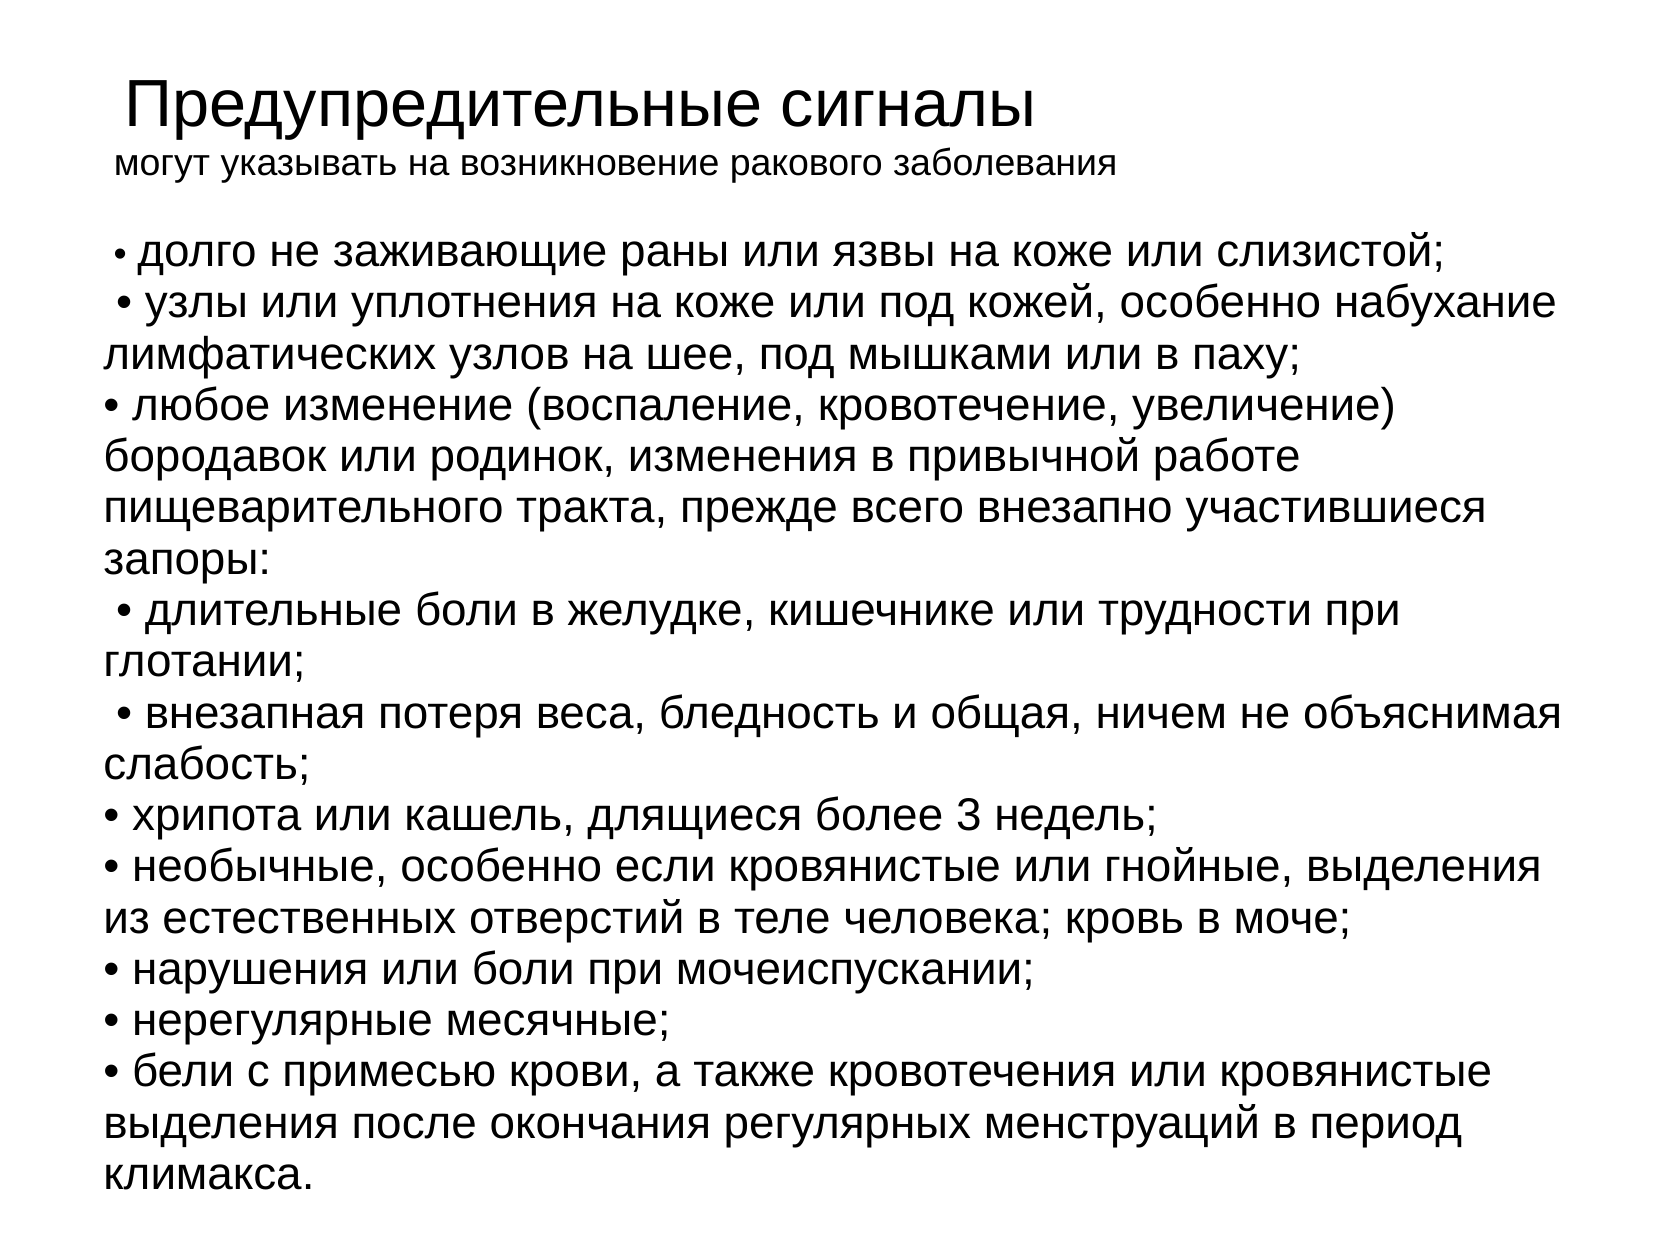

Предупредительные сигналы
 могут указывать на возникновение ракового заболевания
 • долго не заживающие раны или язвы на коже или слизистой;
 • узлы или уплотнения на коже или под кожей, особенно набухание лимфатических узлов на шее, под мышками или в паху;
• любое изменение (воспаление, кровотечение, увеличение) бородавок или родинок, изменения в привычной работе пищеварительного тракта, прежде всего внезапно участившиеся запоры:
 • длительные боли в желудке, кишечнике или трудности при глотании;
 • внезапная потеря веса, бледность и общая, ничем не объяснимая слабость;
• хрипота или кашель, длящиеся более 3 недель;
• необычные, особенно если кровянистые или гнойные, выделения из естественных отверстий в теле человека; кровь в моче;
• нарушения или боли при мочеиспускании;
• нерегулярные месячные;
• бели с примесью крови, а также кровотечения или кровянистые выделения после окончания регулярных менструаций в период климакса.